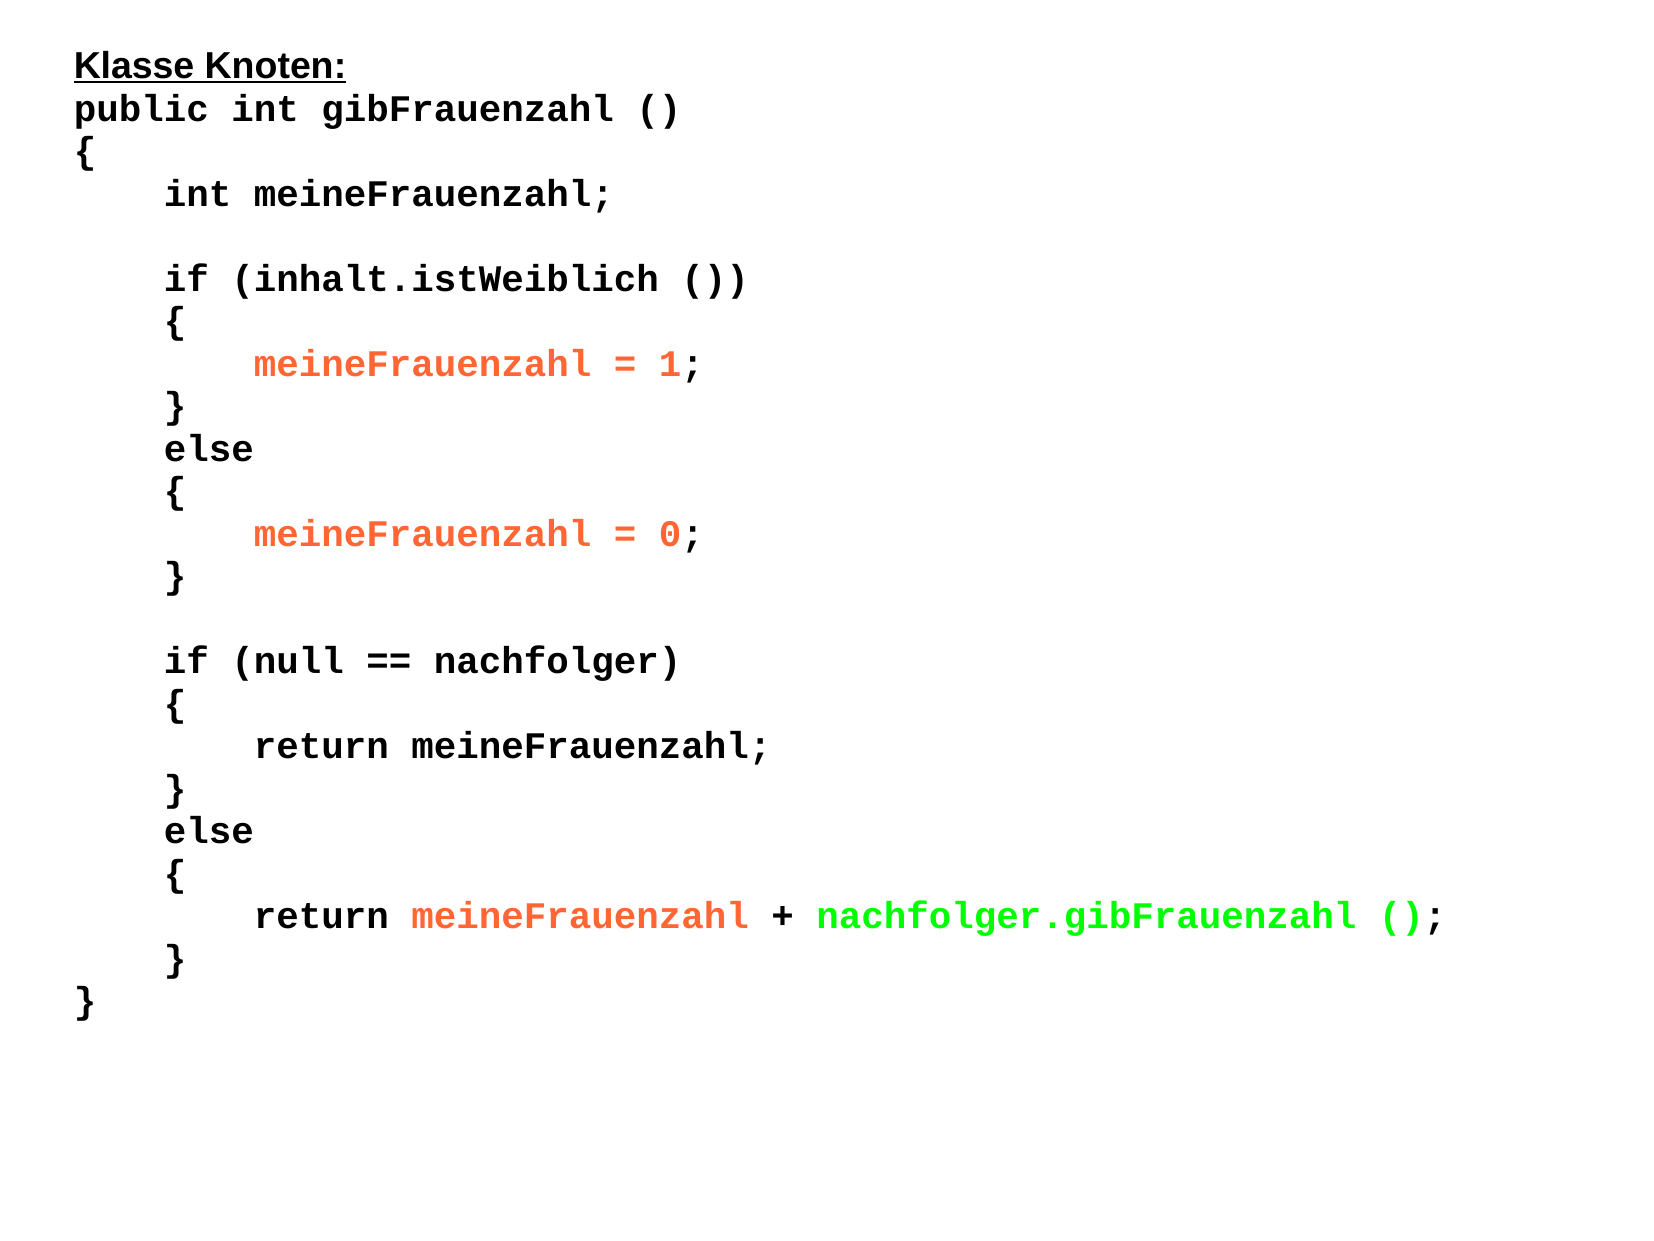

Klasse Knoten:
public int gibFrauenzahl ()
{
 int meineFrauenzahl;
 if (inhalt.istWeiblich ())
 {
 meineFrauenzahl = 1;
 }
 else
 {
 meineFrauenzahl = 0;
 }
 if (null == nachfolger)
 {
 return meineFrauenzahl;
 }
 else
 {
 return meineFrauenzahl + nachfolger.gibFrauenzahl ();
 }
}